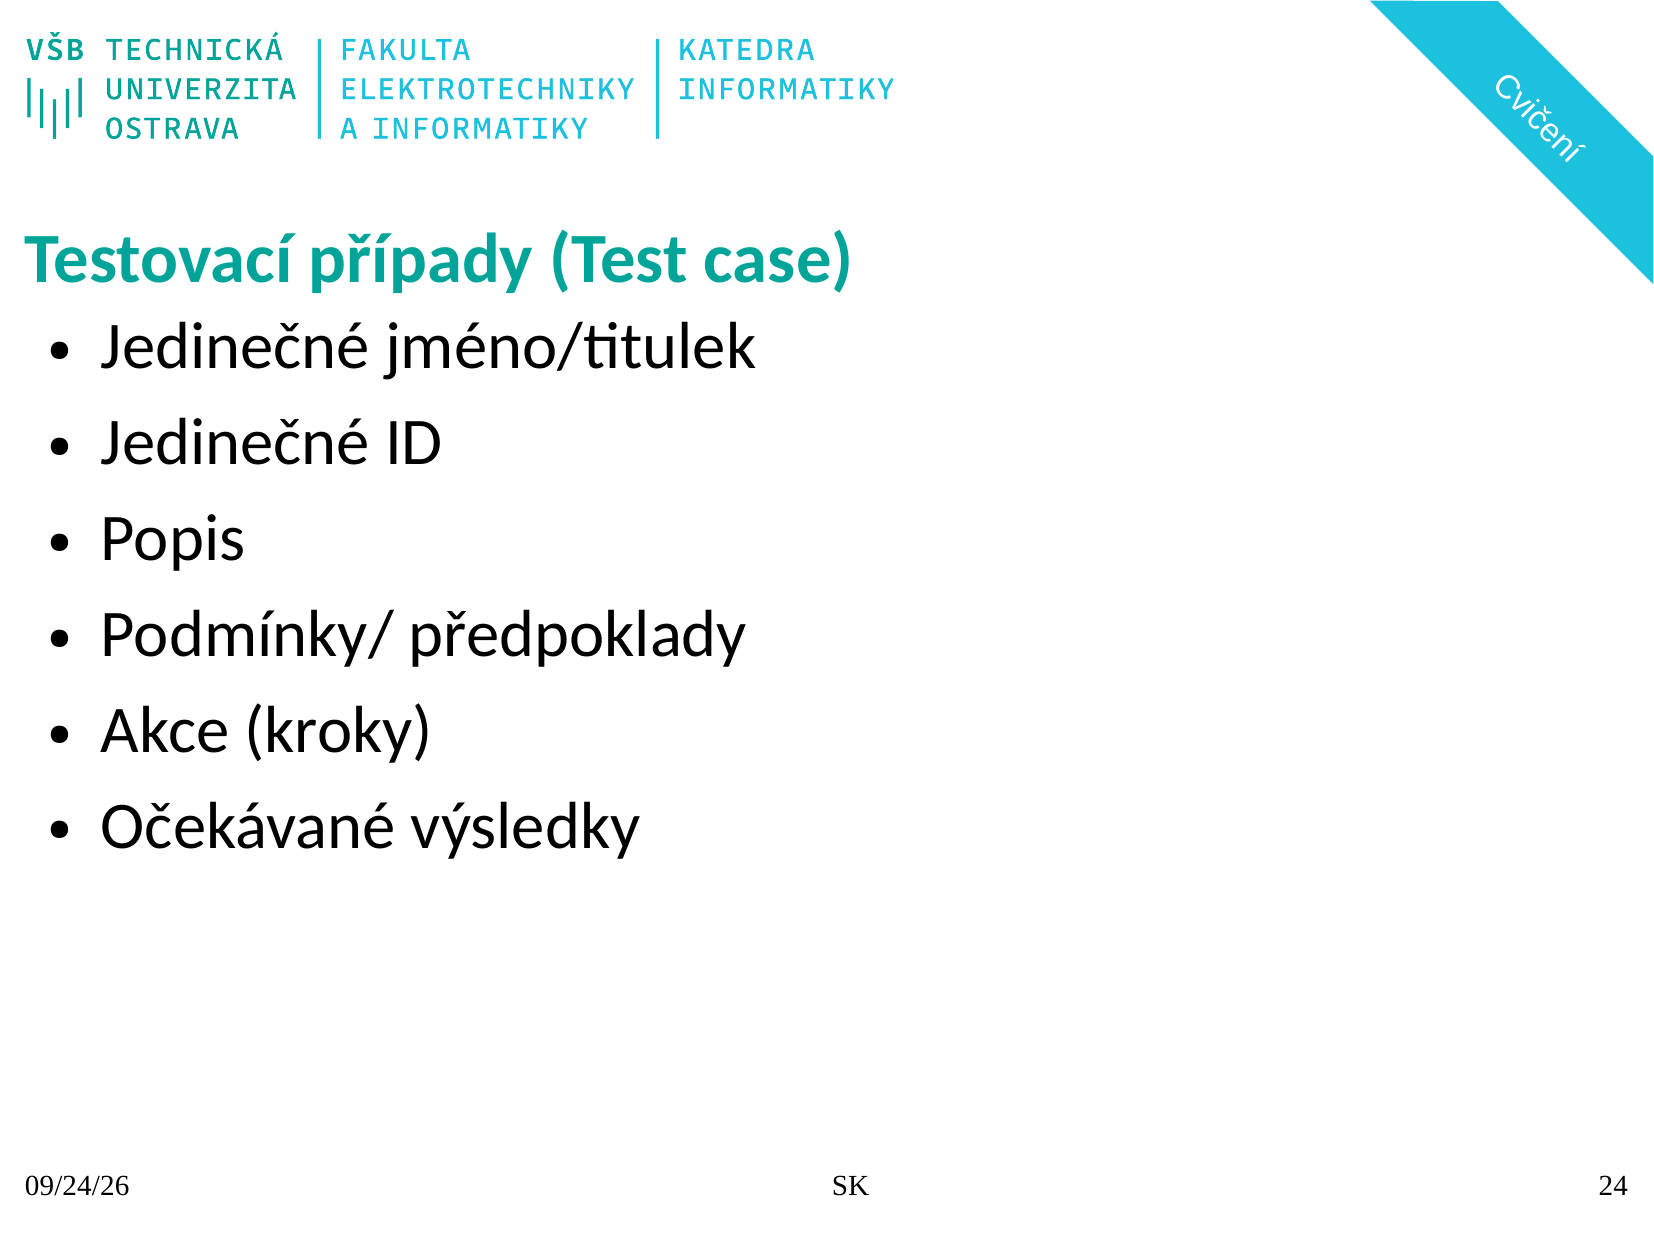

Cvičení
# Testovací případy (Test case)
Jedinečné jméno/titulek
Jedinečné ID
Popis
Podmínky/ předpoklady
Akce (kroky)
Očekávané výsledky
SK
24